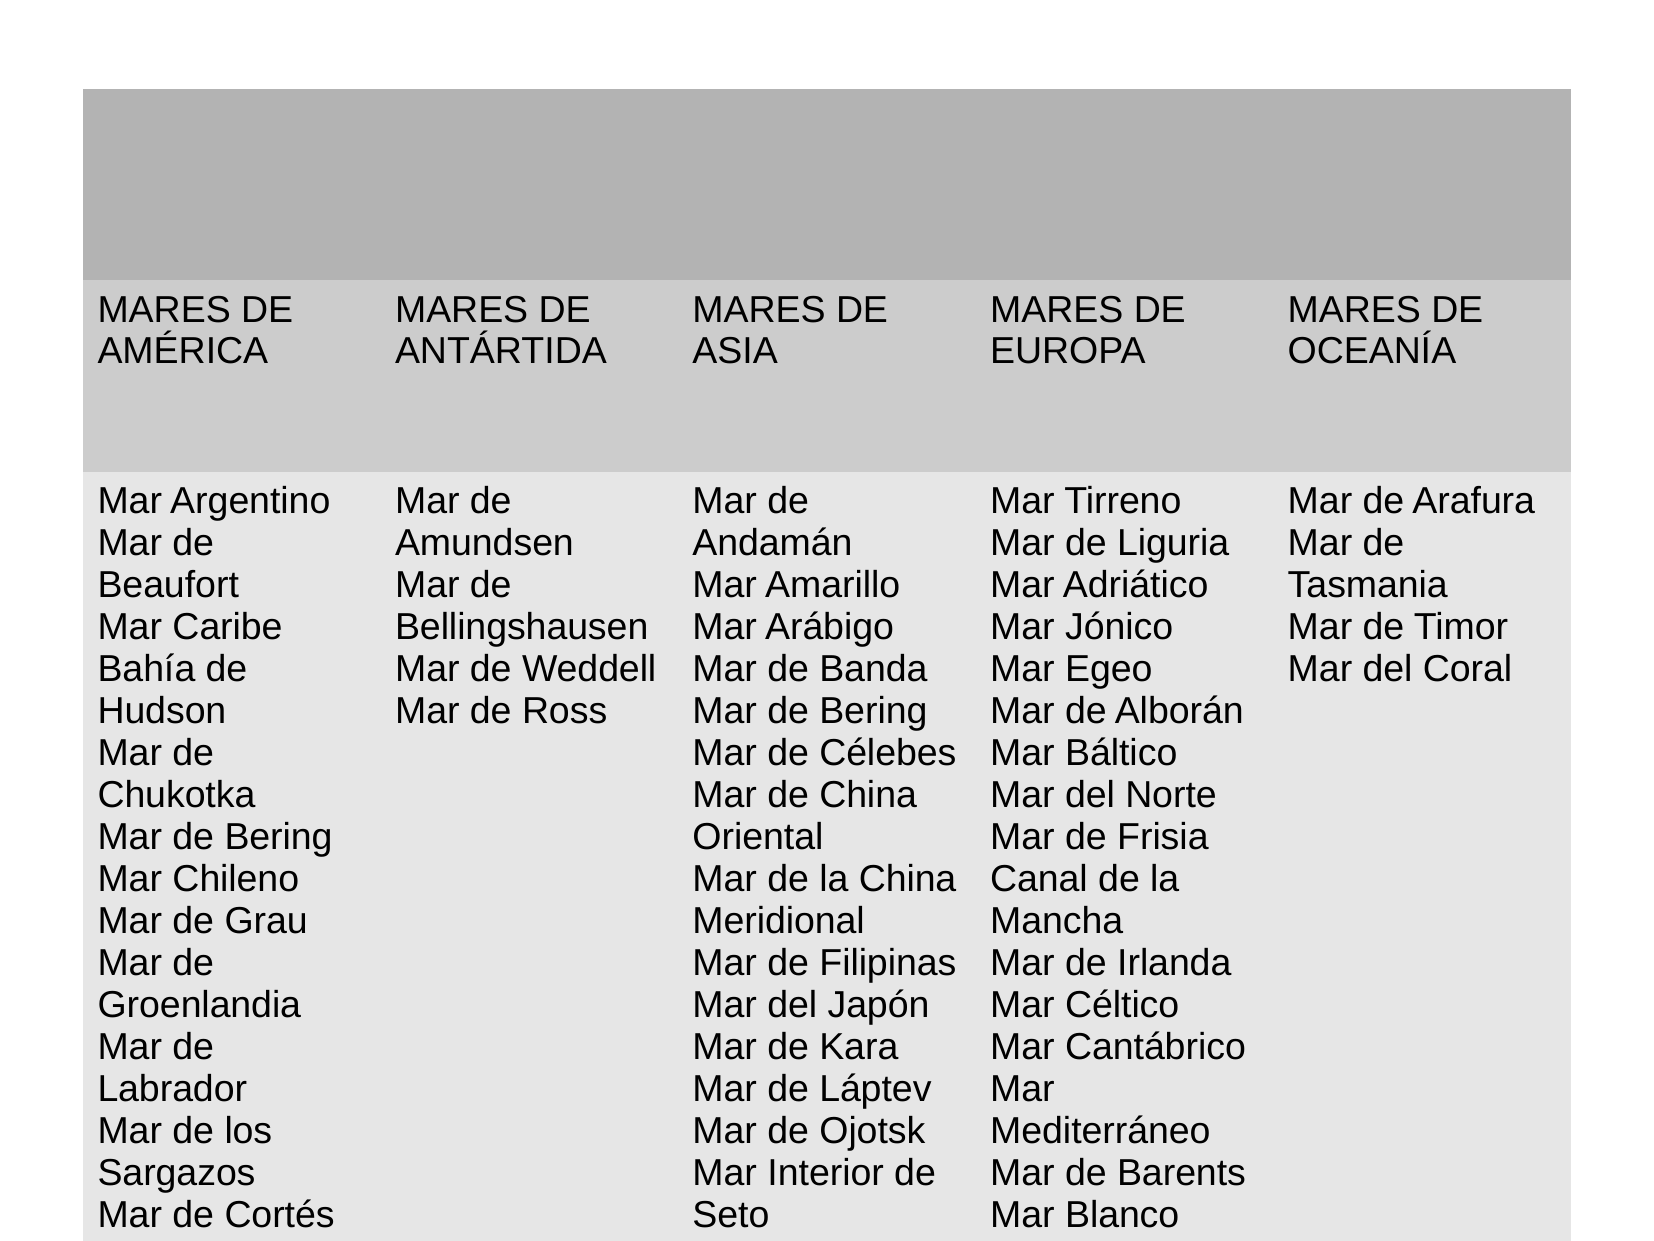

| | | | | |
| --- | --- | --- | --- | --- |
| MARES DE AMÉRICA | MARES DE ANTÁRTIDA | MARES DE ASIA | MARES DE EUROPA | MARES DE OCEANÍA |
| Mar Argentino Mar de Beaufort Mar Caribe Bahía de Hudson Mar de Chukotka Mar de Bering Mar Chileno Mar de Grau Mar de Groenlandia Mar de Labrador Mar de los Sargazos Mar de Cortés Golfo de México Golfo de Venezuela Golfo de Guayaquil Golfo de Fonseca | Mar de Amundsen Mar de Bellingshausen Mar de Weddell Mar de Ross | Mar de Andamán Mar Amarillo Mar Arábigo Mar de Banda Mar de Bering Mar de Célebes Mar de China Oriental Mar de la China Meridional Mar de Filipinas Mar del Japón Mar de Kara Mar de Láptev Mar de Ojotsk Mar Interior de Seto Mar Rojo Mar de Siberia Oriental Mar de Joló | Mar Tirreno Mar de Liguria Mar Adriático Mar Jónico Mar Egeo Mar de Alborán Mar Báltico Mar del Norte Mar de Frisia Canal de la Mancha Mar de Irlanda Mar Céltico Mar Cantábrico Mar Mediterráneo Mar de Barents Mar Blanco Mar Negro Mar de Mármara Mar de Azov | Mar de Arafura Mar de Tasmania Mar de Timor Mar del Coral |